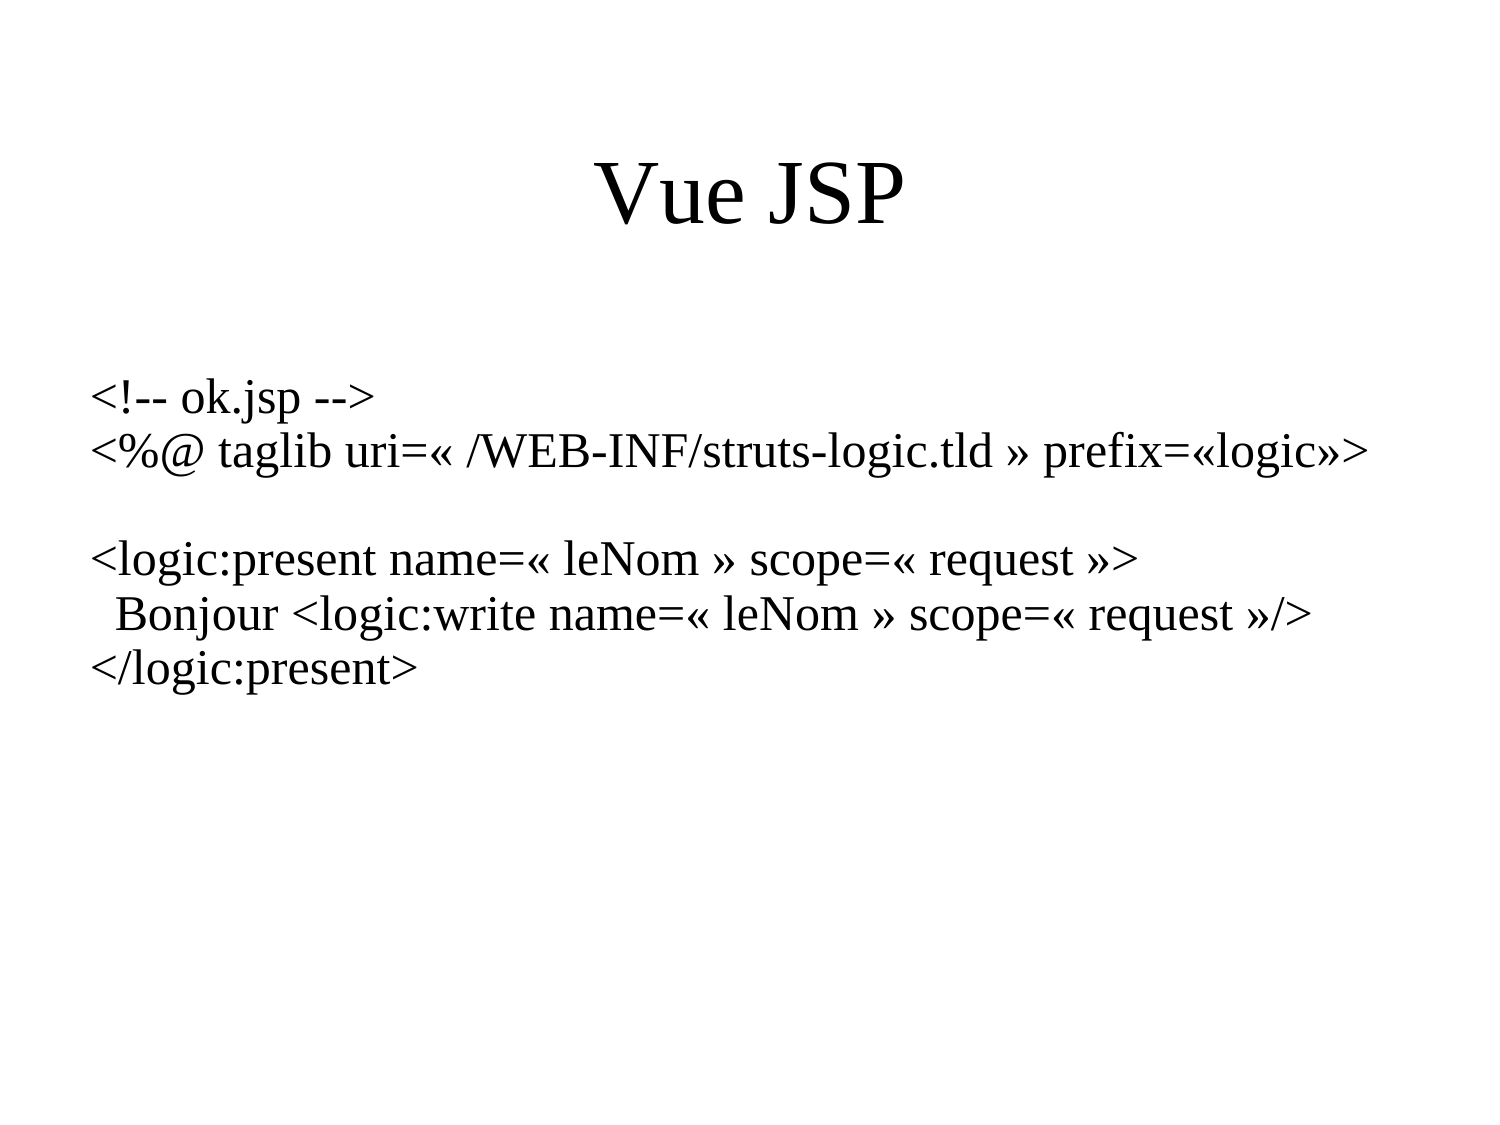

Vue JSP
<!-- ok.jsp -->
<%@ taglib uri=« /WEB-INF/struts-logic.tld » prefix=«logic»>
<logic:present name=« leNom » scope=« request »>
 Bonjour <logic:write name=« leNom » scope=« request »/>
</logic:present>